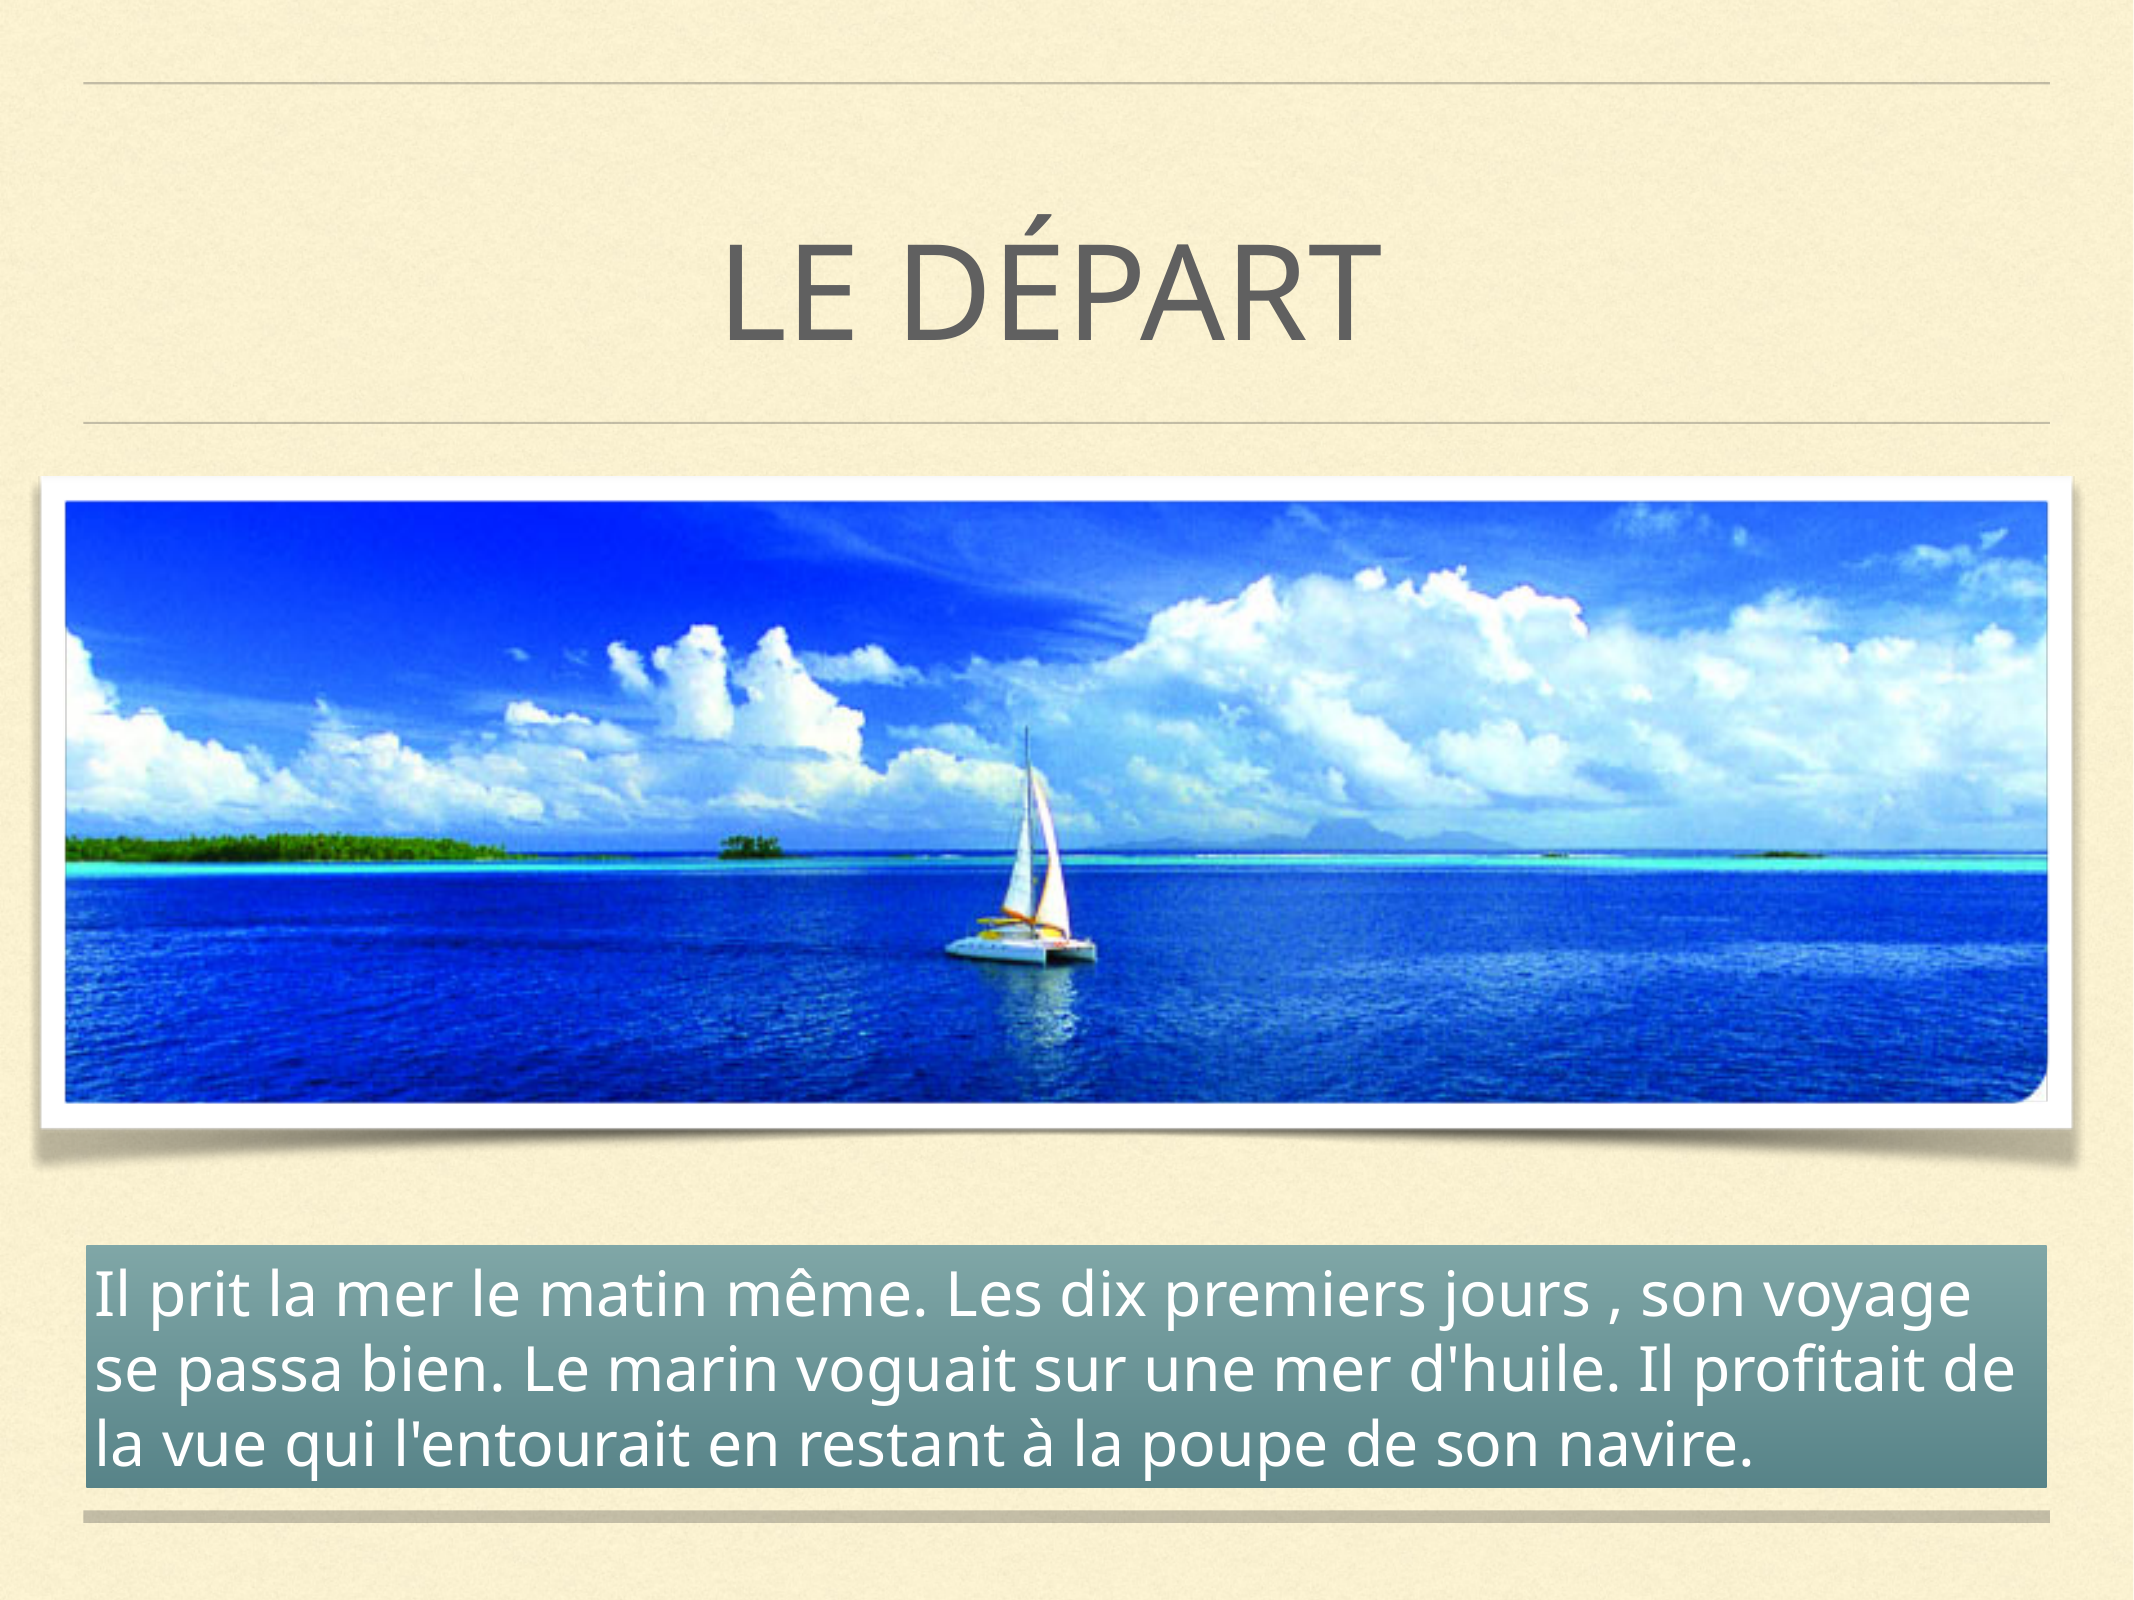

# le départ
Il prit la mer le matin même. Les dix premiers jours , son voyage se passa bien. Le marin voguait sur une mer d'huile. Il profitait de la vue qui l'entourait en restant à la poupe de son navire.